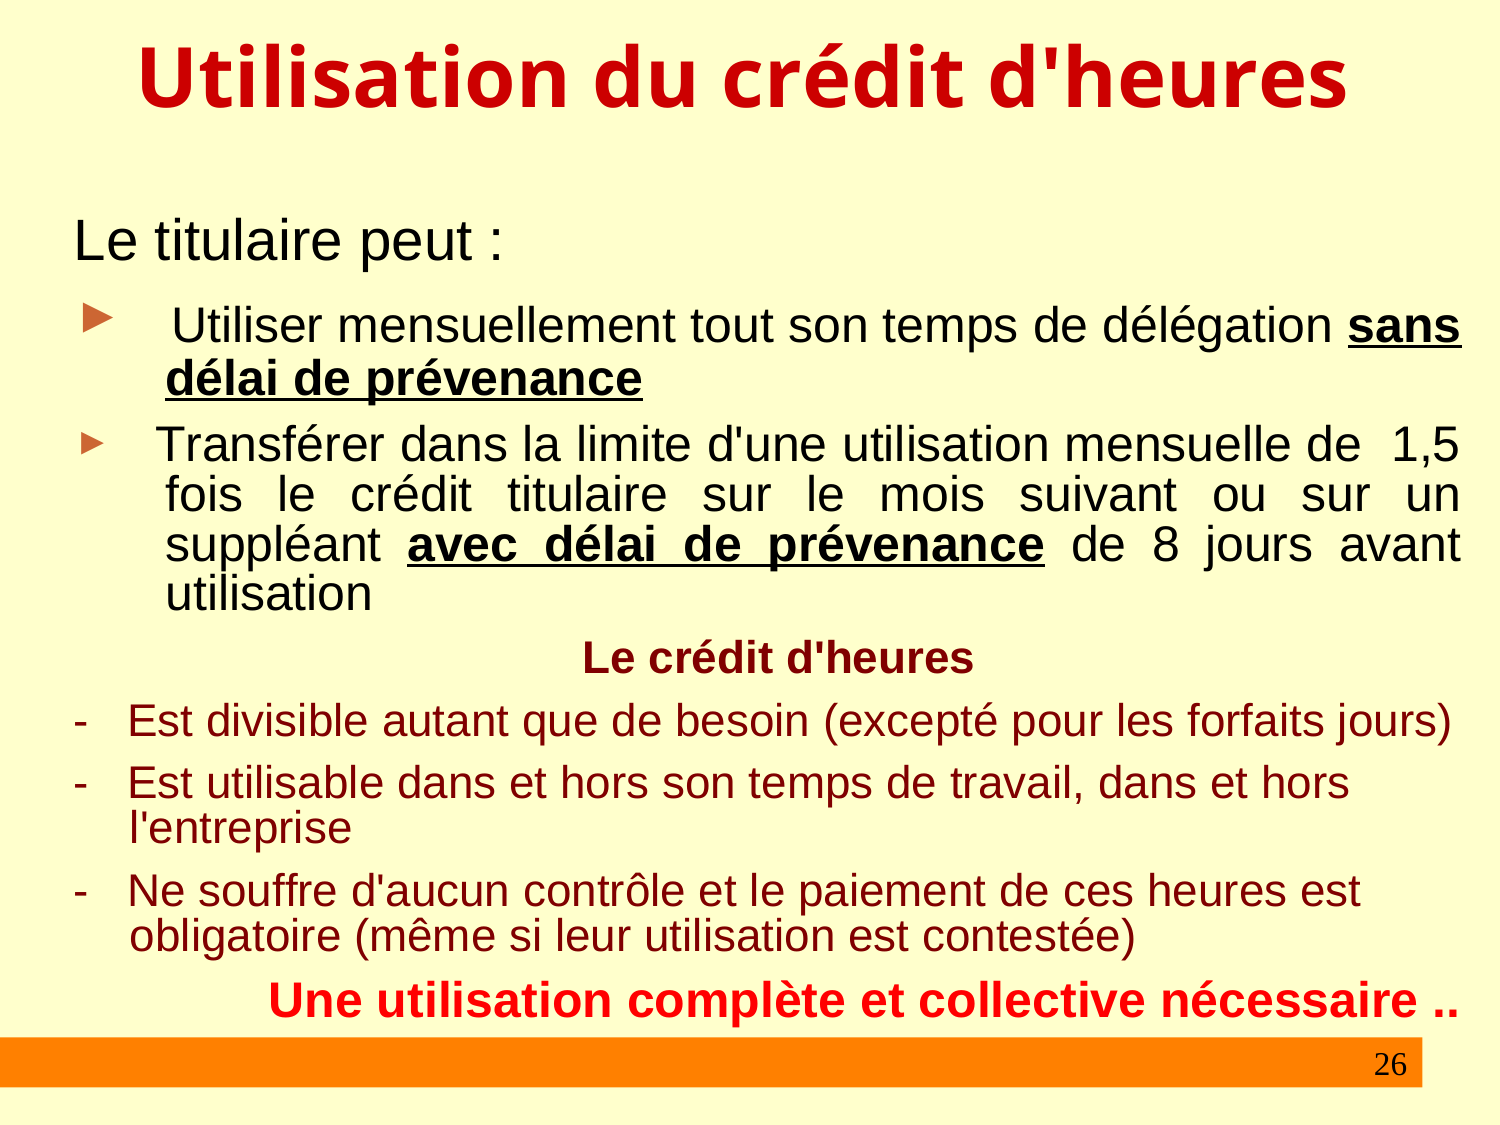

# Utilisation du crédit d'heures
Le titulaire peut :
 Utiliser mensuellement tout son temps de délégation sans délai de prévenance
 Transférer dans la limite d'une utilisation mensuelle de 1,5 fois le crédit titulaire sur le mois suivant ou sur un suppléant avec délai de prévenance de 8 jours avant utilisation
Le crédit d'heures
- Est divisible autant que de besoin (excepté pour les forfaits jours)
- Est utilisable dans et hors son temps de travail, dans et hors l'entreprise
- Ne souffre d'aucun contrôle et le paiement de ces heures est obligatoire (même si leur utilisation est contestée)
Une utilisation complète et collective nécessaire ..